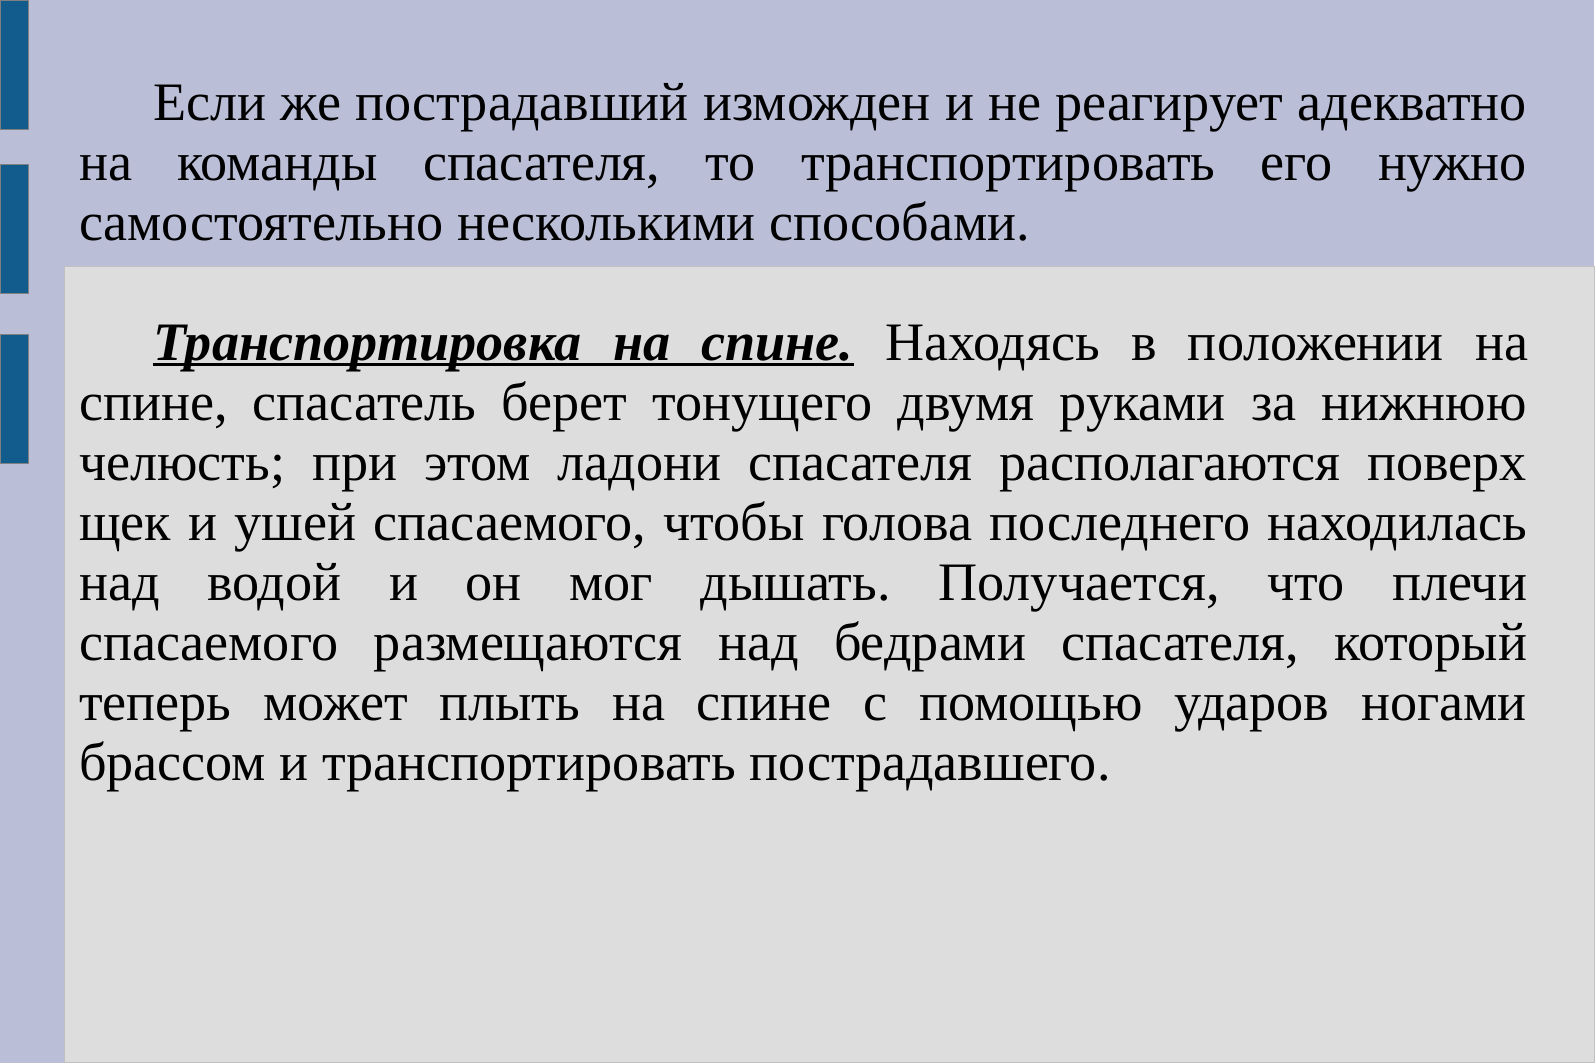

Если же пострадавший изможден и не реагирует адекватно на команды спасателя, то транспортировать его нужно самостоятельно несколькими способами.
	Транспортировка на спине. Находясь в положении на спине, спасатель берет тонущего двумя руками за нижнюю челюсть; при этом ладони спасателя располагаются поверх щек и ушей спасаемого, чтобы голова последнего находилась над водой и он мог дышать. Получается, что плечи спасаемого размещаются над бедрами спасателя, который теперь может плыть на спине с помощью ударов ногами брассом и транспортировать пострадавшего.